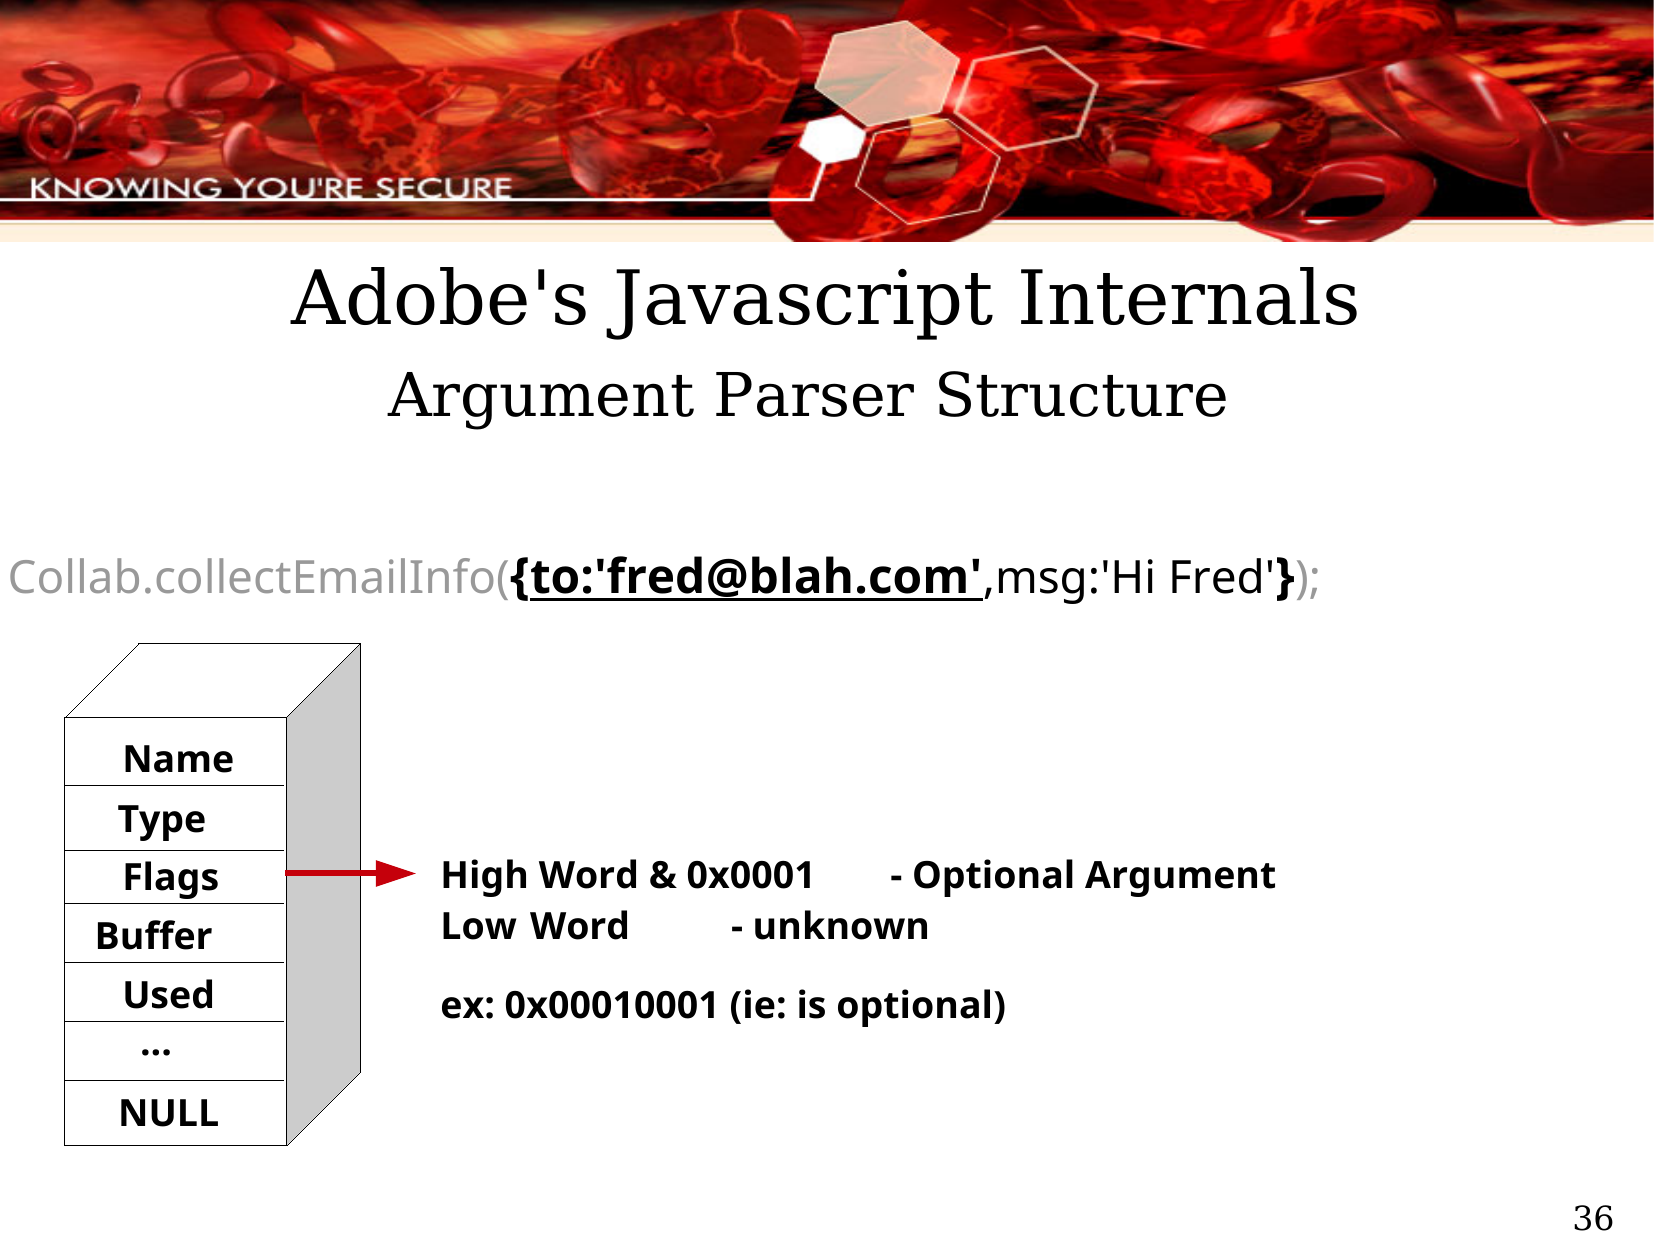

# Adobe's Javascript Internals
Argument Parser Structure
Collab.collectEmailInfo({to:'fred@blah.com',msg:'Hi Fred'});
Name
Type
Flags
Buffer
Used
...
NULL
High Word & 0x0001	- Optional Argument
Low Word - unknown
ex: 0x00010001 (ie: is optional)